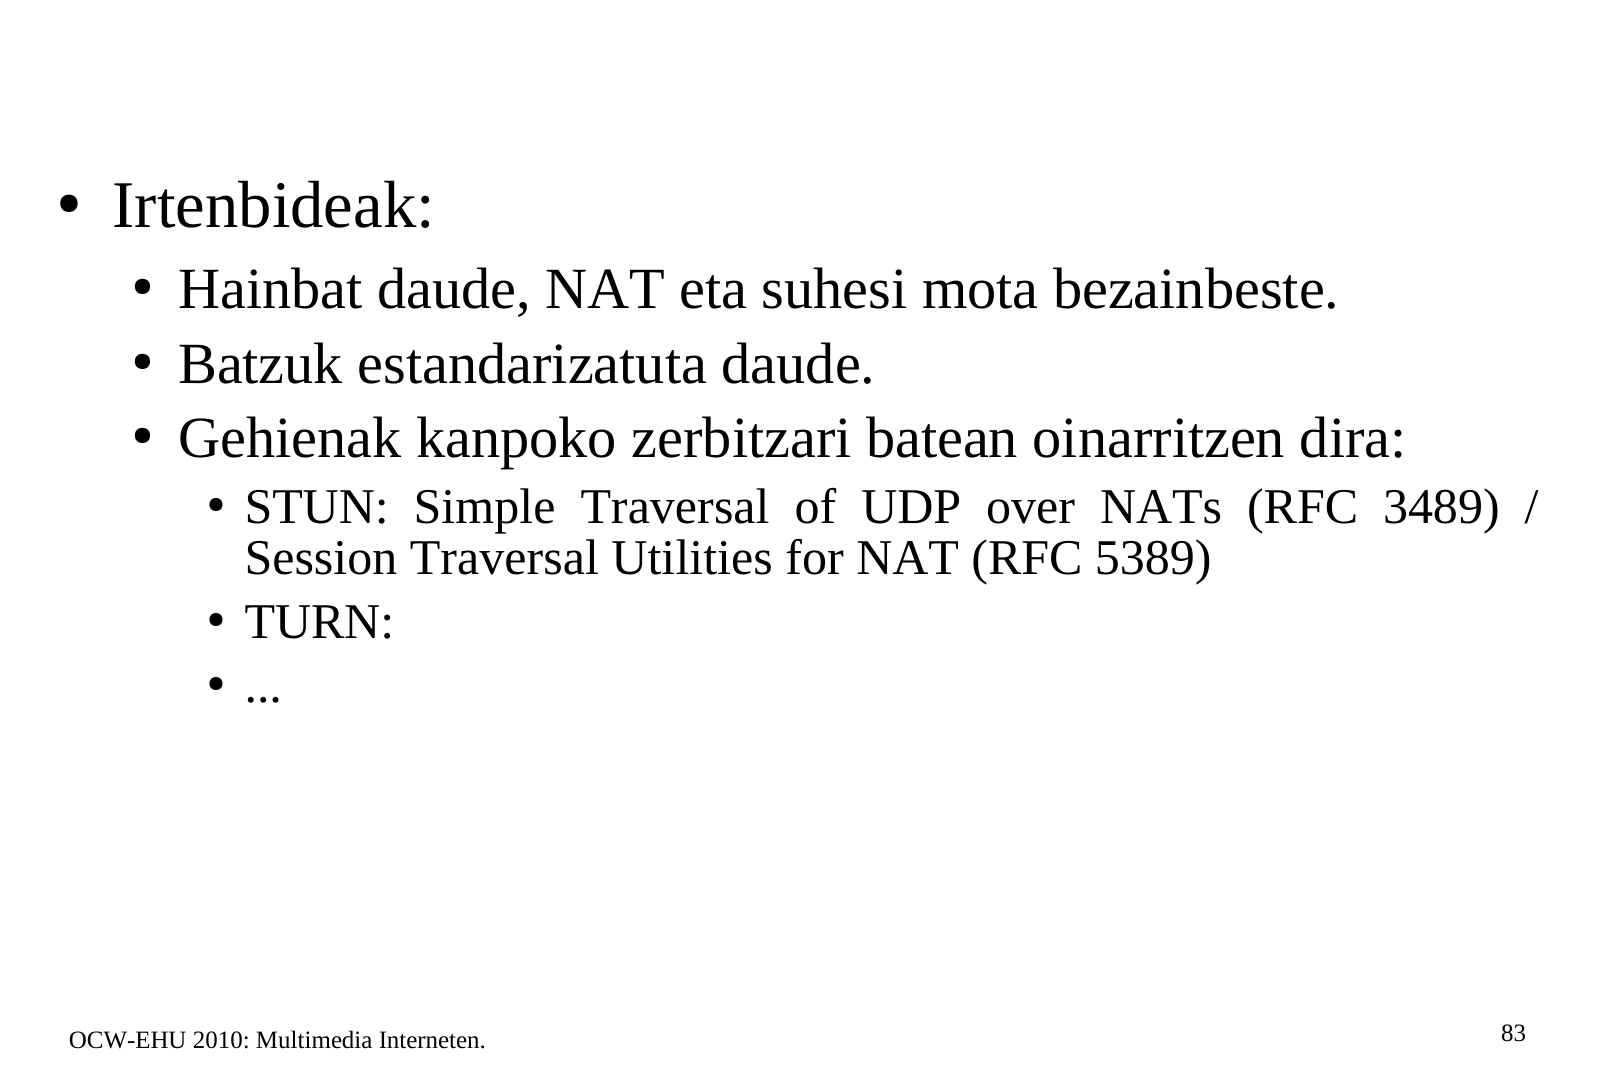

# Irtenbideak:
Hainbat daude, NAT eta suhesi mota bezainbeste.
Batzuk estandarizatuta daude.
Gehienak kanpoko zerbitzari batean oinarritzen dira:
STUN: Simple Traversal of UDP over NATs (RFC 3489) / Session Traversal Utilities for NAT (RFC 5389)
TURN:
...
83